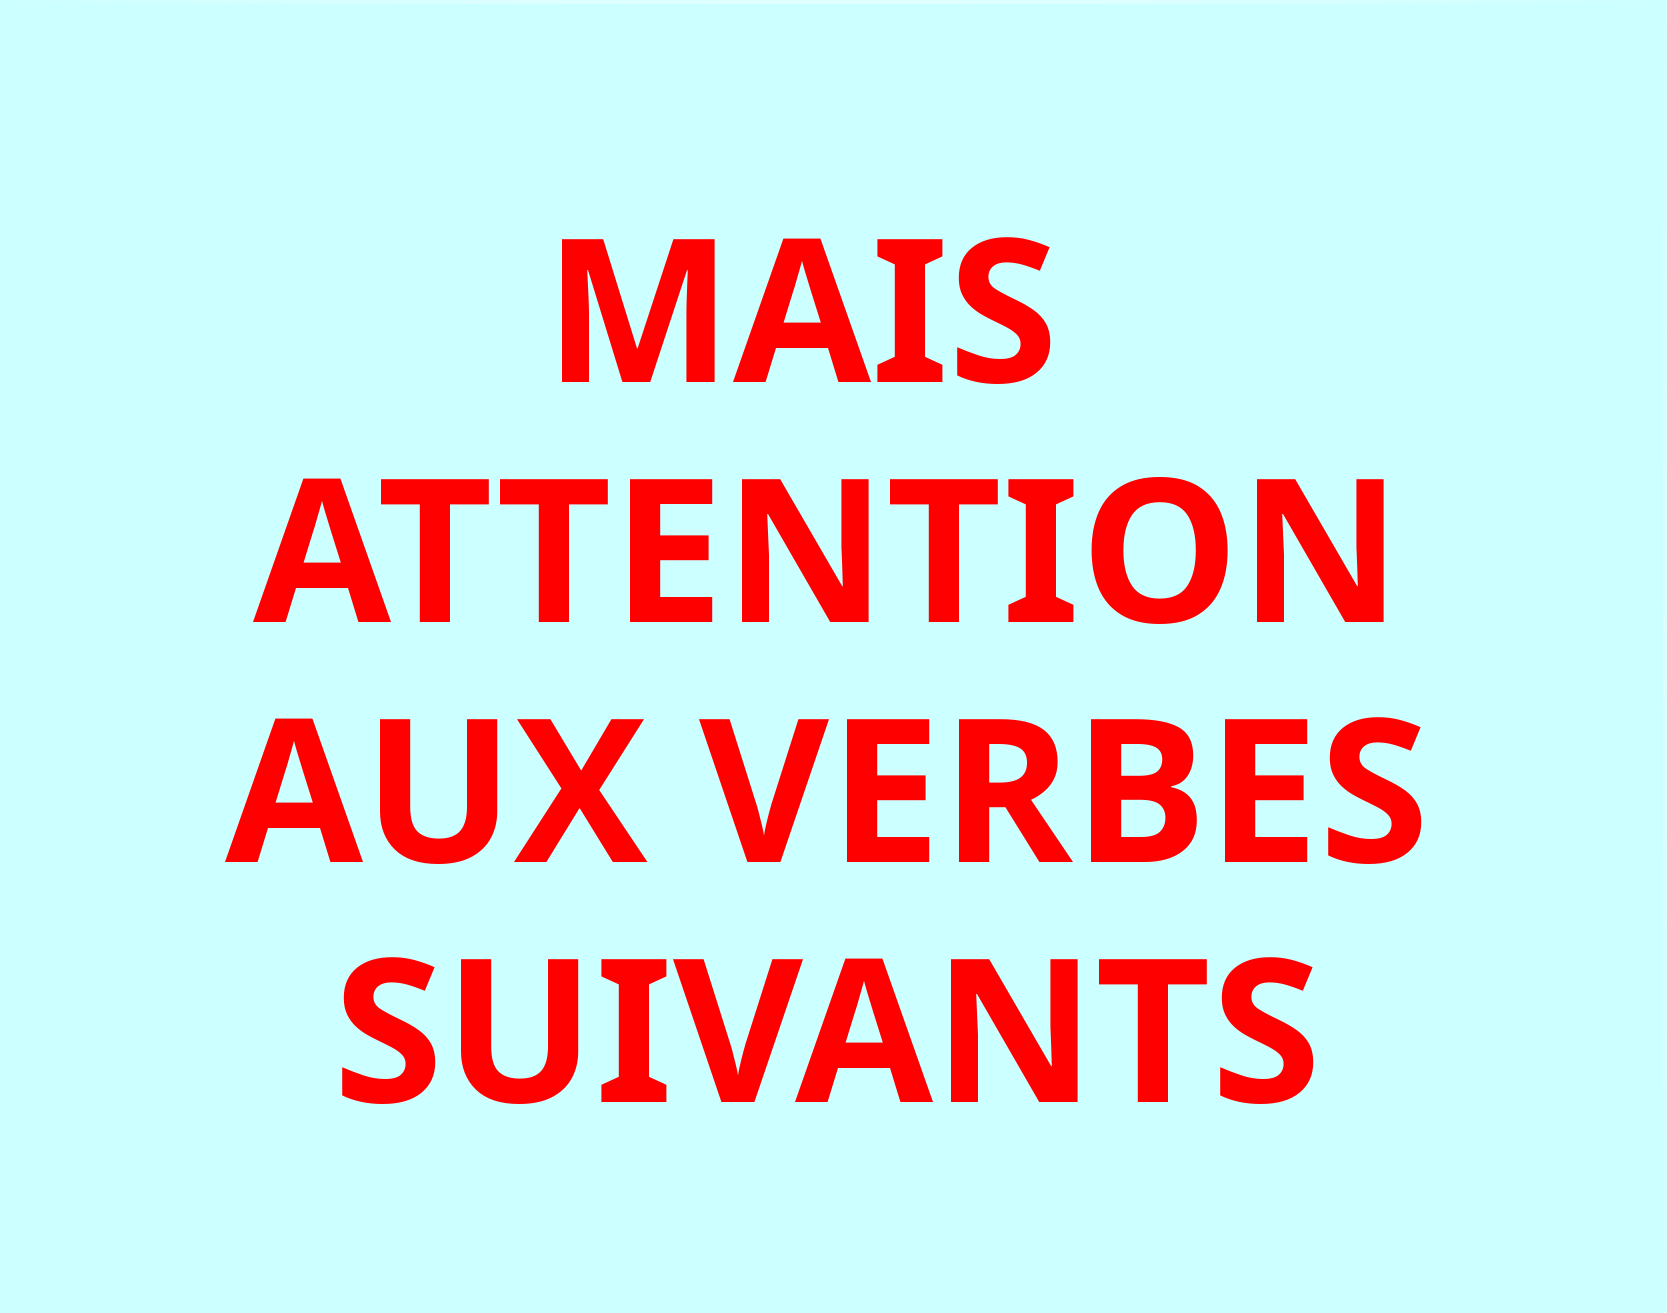

MAIS
ATTENTION
AUX VERBES
SUIVANTS
Les verbes "objectifs"
 de la proposition principale  p.e:
observer
remarquer
constater
dire
imaginer
supposer
croire
penser
espérer
et d‘autres verbes "de la tête"
ou de la certitude / sûreté
sont d‘habitude
suivis
dans la subordonnée
de l‘indicatif!!